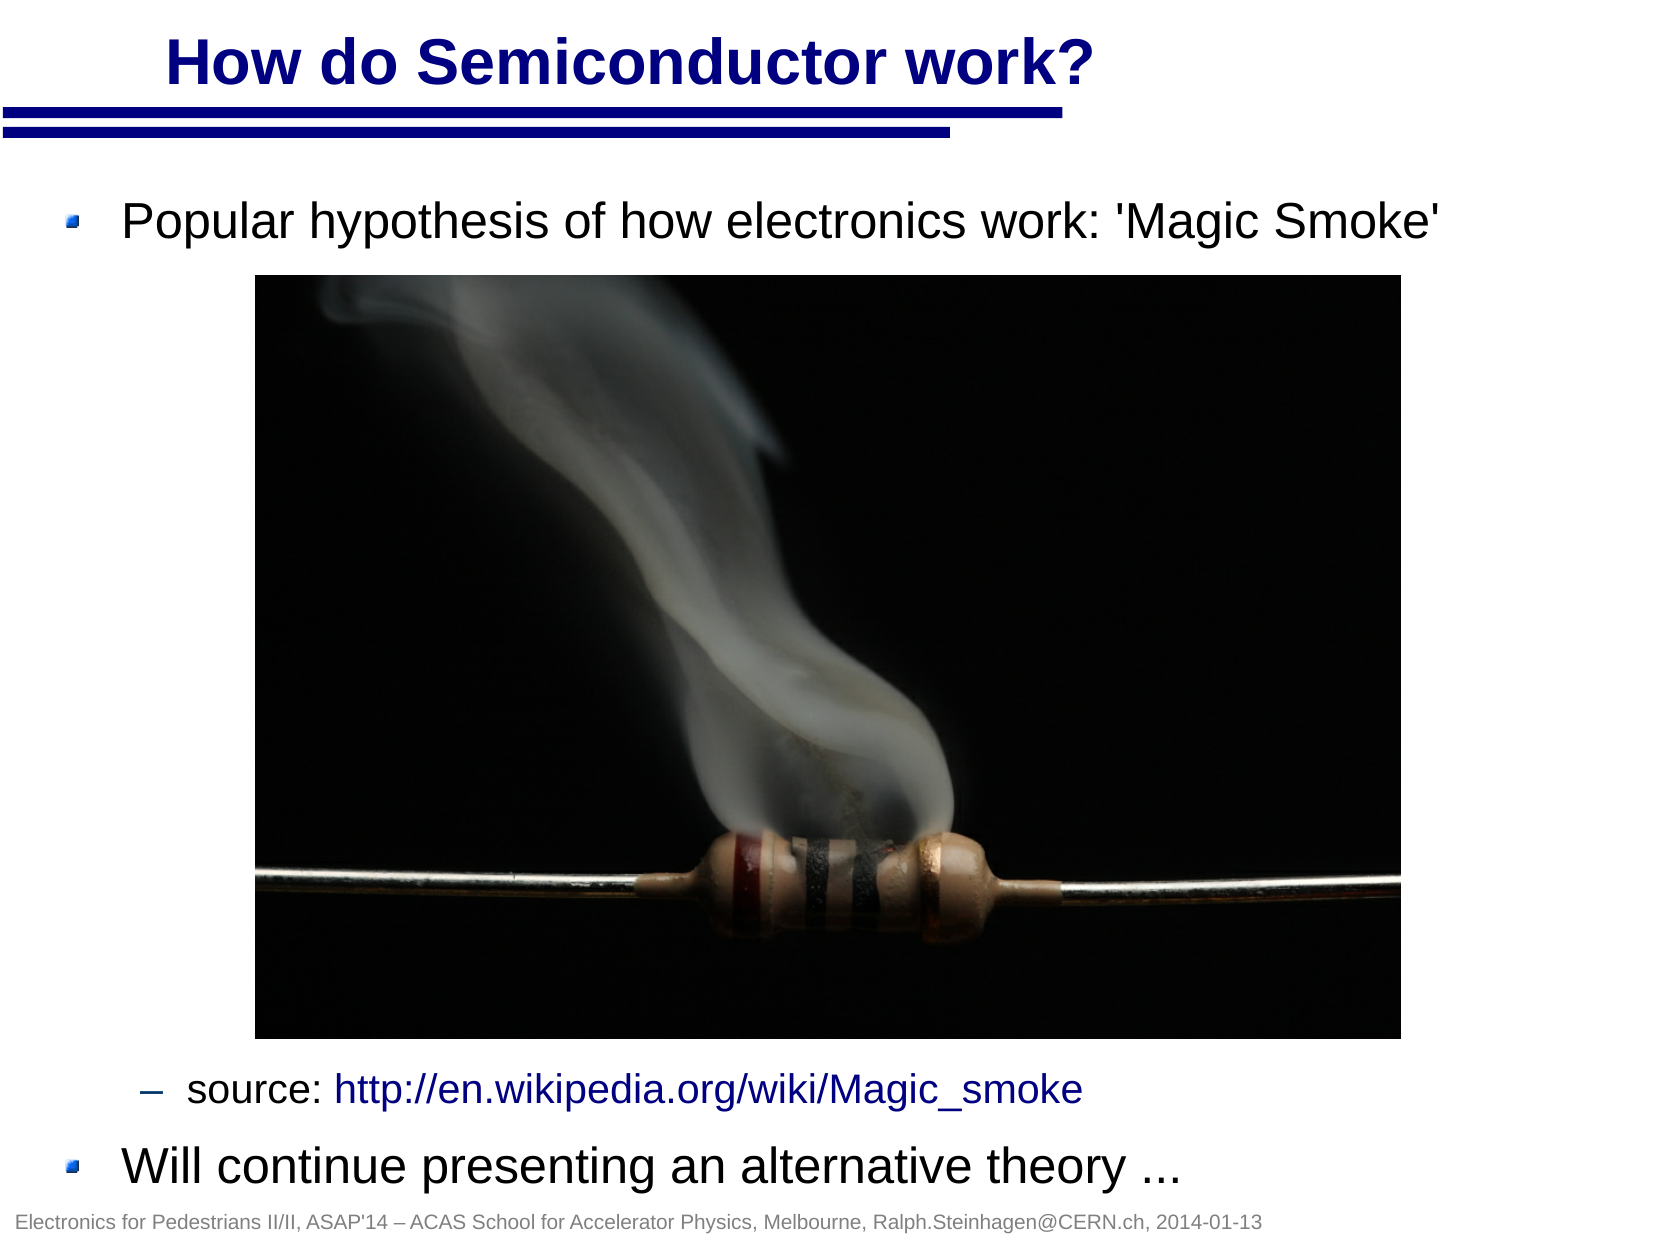

# How do Semiconductor work?
Popular hypothesis of how electronics work: 'Magic Smoke'
source: http://en.wikipedia.org/wiki/Magic_smoke
Will continue presenting an alternative theory ...